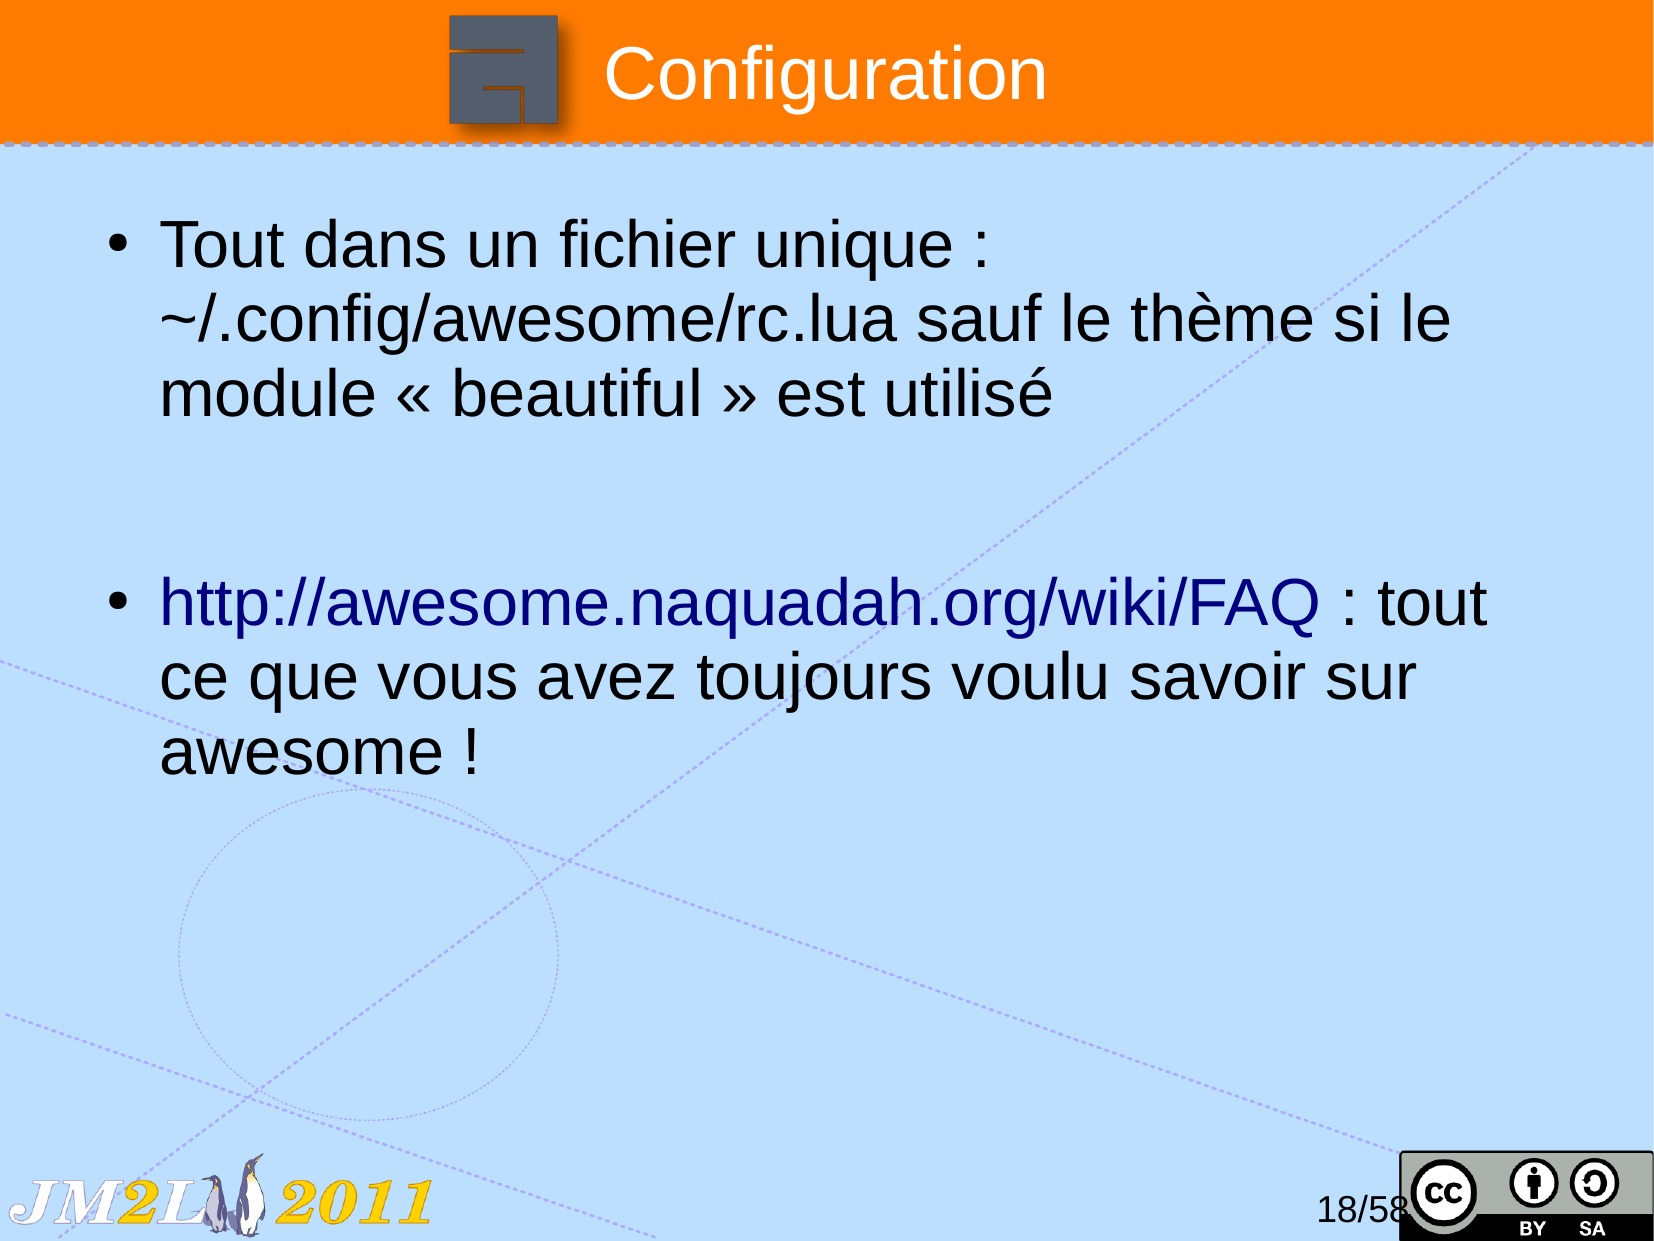

# Configuration
Tout dans un fichier unique : ~/.config/awesome/rc.lua sauf le thème si le module « beautiful » est utilisé
http://awesome.naquadah.org/wiki/FAQ : tout ce que vous avez toujours voulu savoir sur awesome !